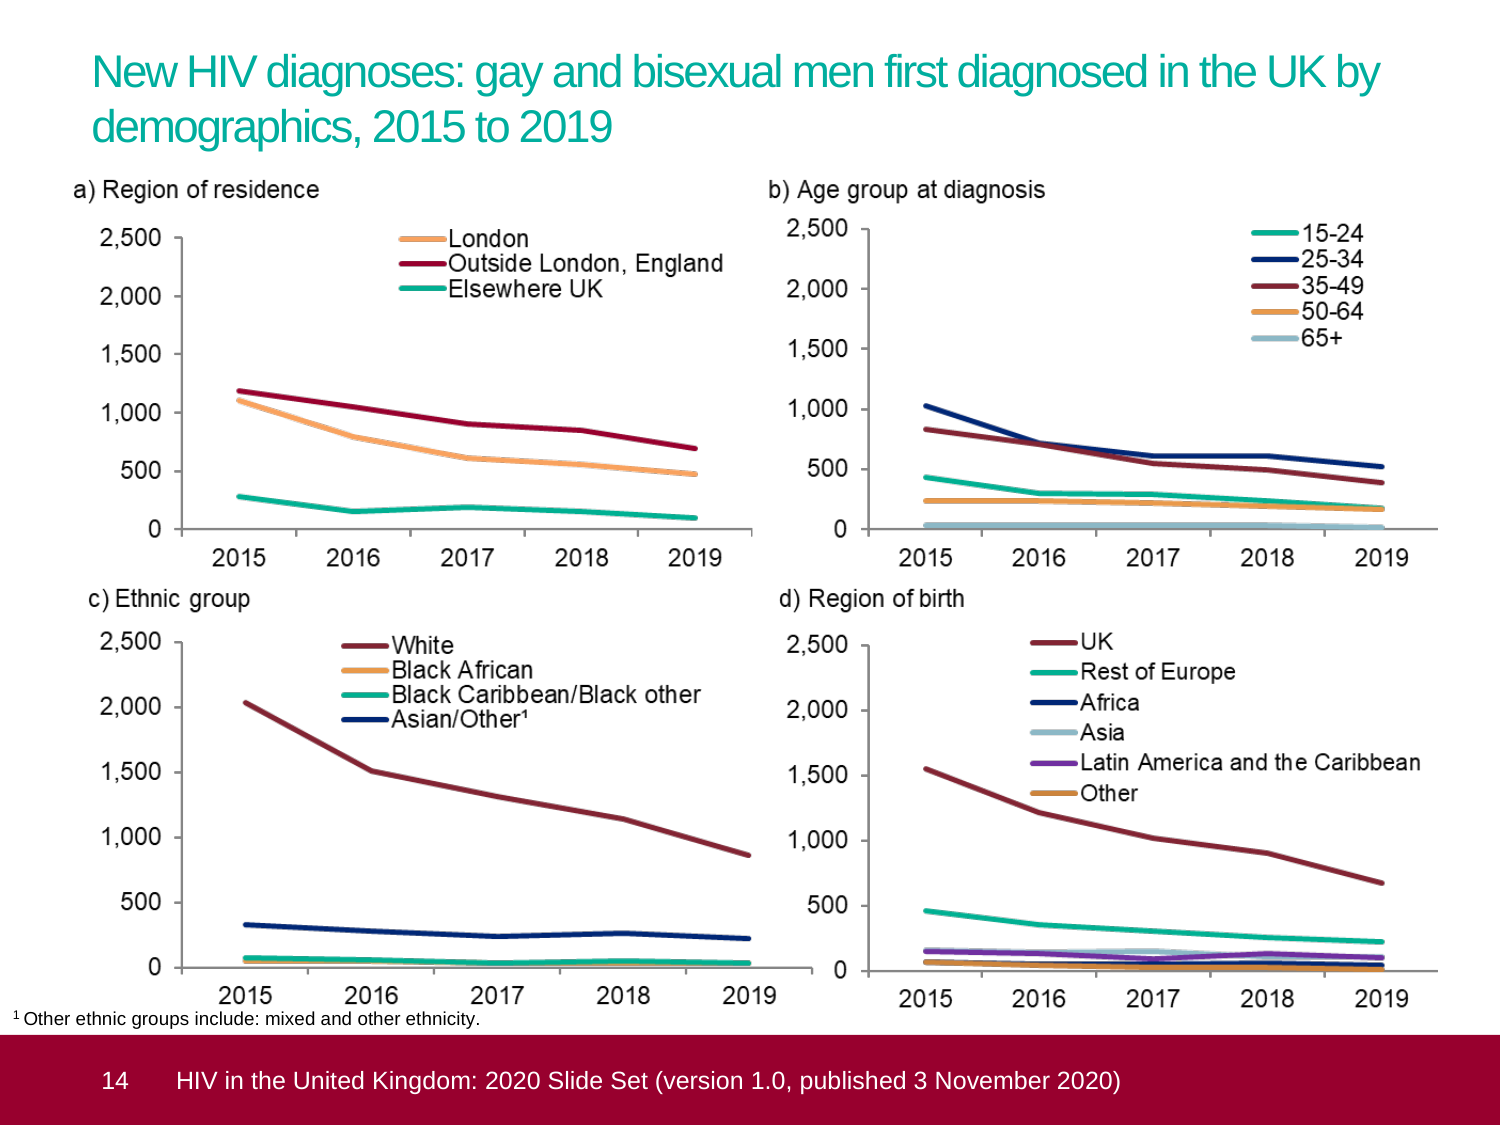

# New HIV diagnoses: gay and bisexual men first diagnosed in the UK by demographics, 2015 to 2019
1 Other ethnic groups include: mixed and other ethnicity.
 2
HIV in the United Kingdom: 2020 Slide Set (version 1.0, published 3 November 2020)